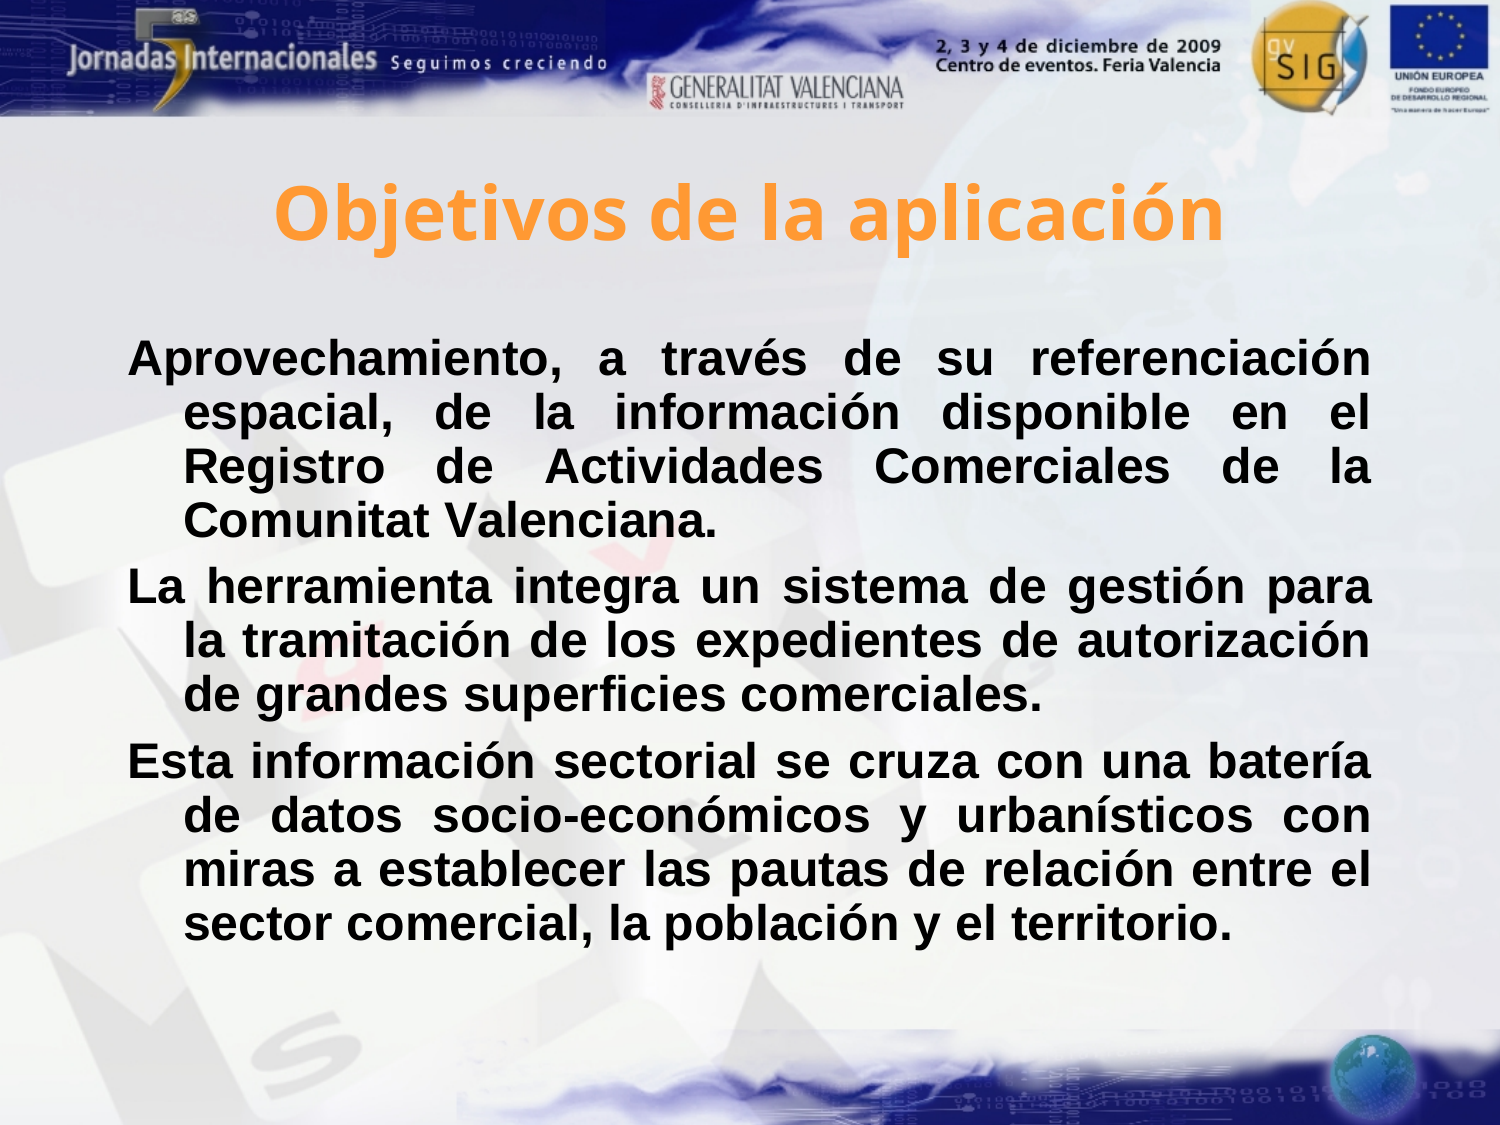

Objetivos de la aplicación
Aprovechamiento, a través de su referenciación espacial, de la información disponible en el Registro de Actividades Comerciales de la Comunitat Valenciana.
La herramienta integra un sistema de gestión para la tramitación de los expedientes de autorización de grandes superficies comerciales.
Esta información sectorial se cruza con una batería de datos socio-económicos y urbanísticos con miras a establecer las pautas de relación entre el sector comercial, la población y el territorio.